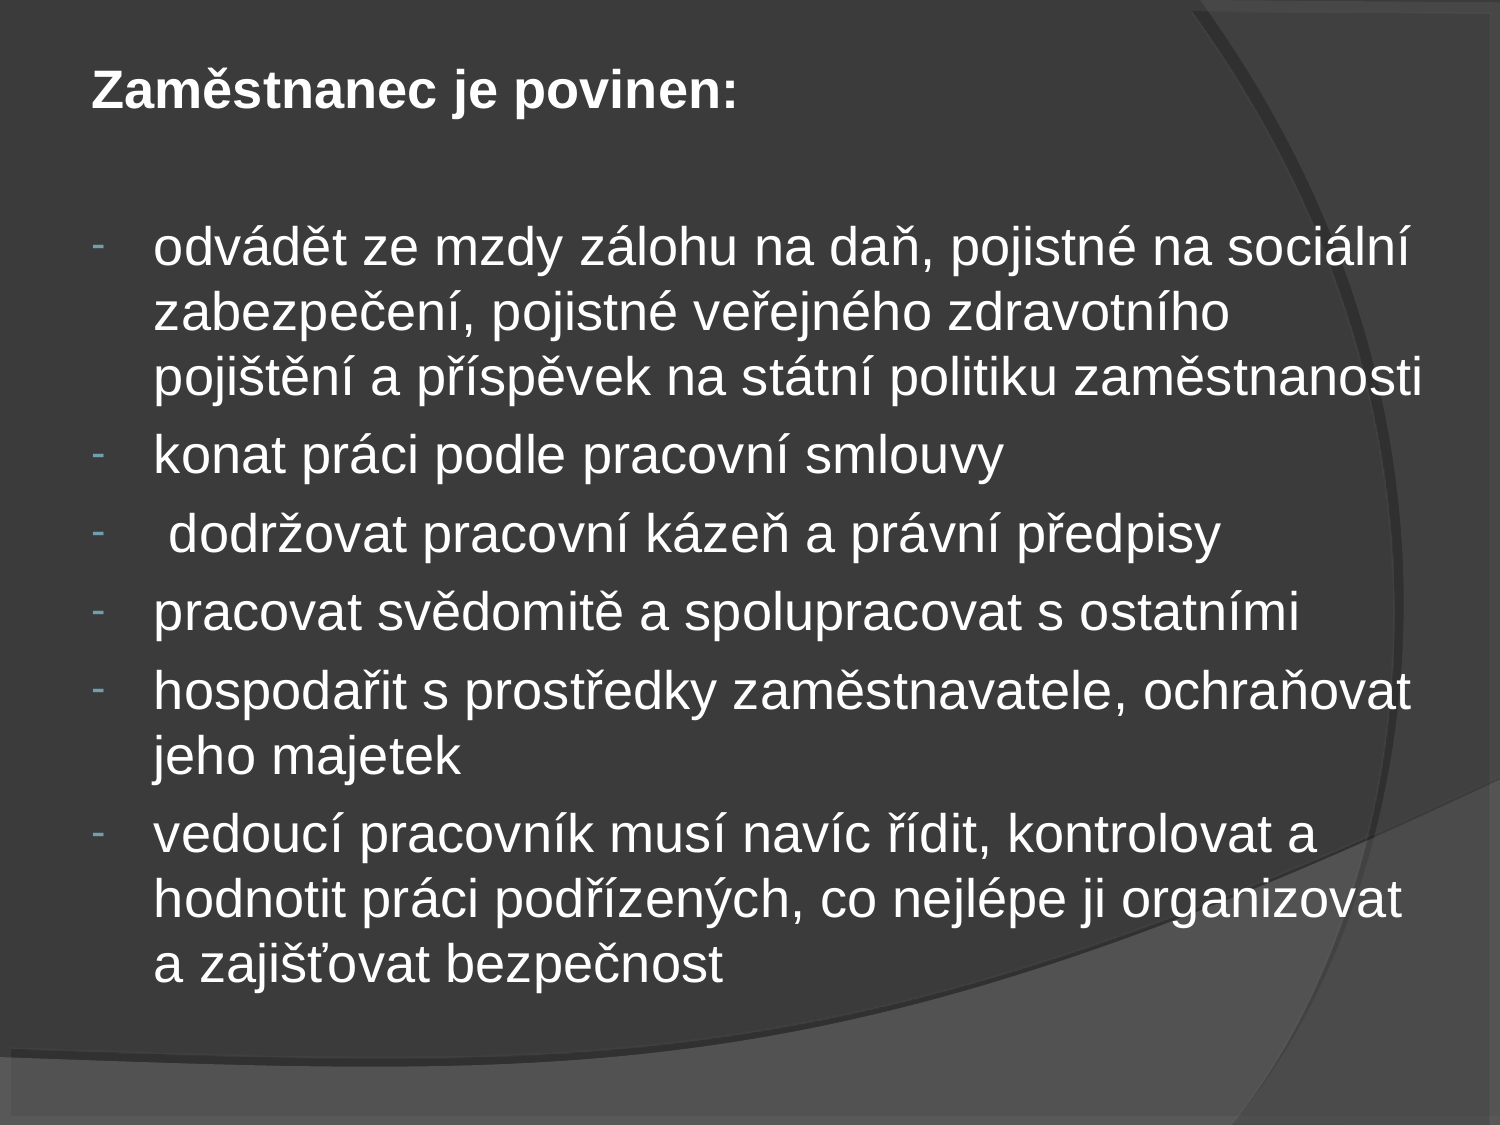

# Zaměstnanec je povinen:
odvádět ze mzdy zálohu na daň, pojistné na sociální zabezpečení, pojistné veřejného zdravotního pojištění a příspěvek na státní politiku zaměstnanosti
konat práci podle pracovní smlouvy
 dodržovat pracovní kázeň a právní předpisy
pracovat svědomitě a spolupracovat s ostatními
hospodařit s prostředky zaměstnavatele, ochraňovat jeho majetek
vedoucí pracovník musí navíc řídit, kontrolovat a hodnotit práci podřízených, co nejlépe ji organizovat a zajišťovat bezpečnost